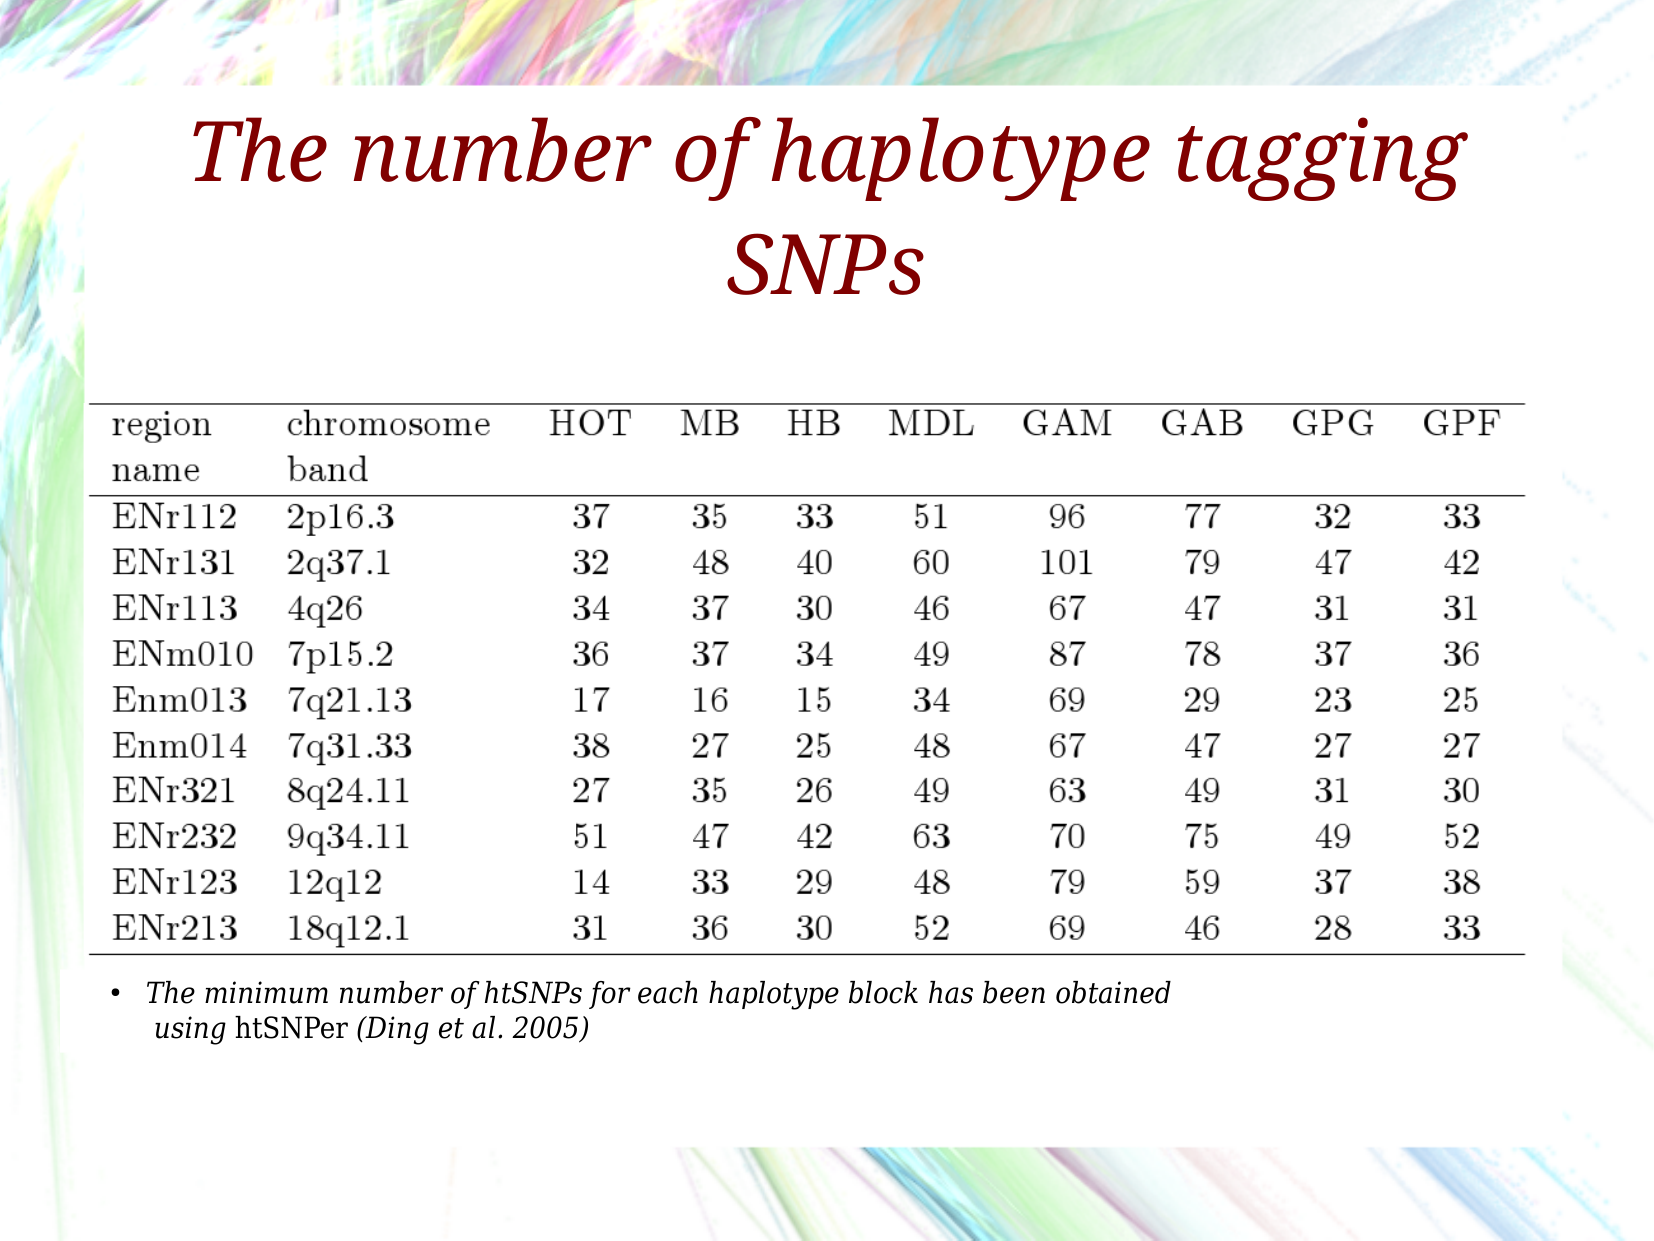

# The number of haplotype tagging SNPs
The minimum number of htSNPs for each haplotype block has been obtained
 using htSNPer (Ding et al. 2005)